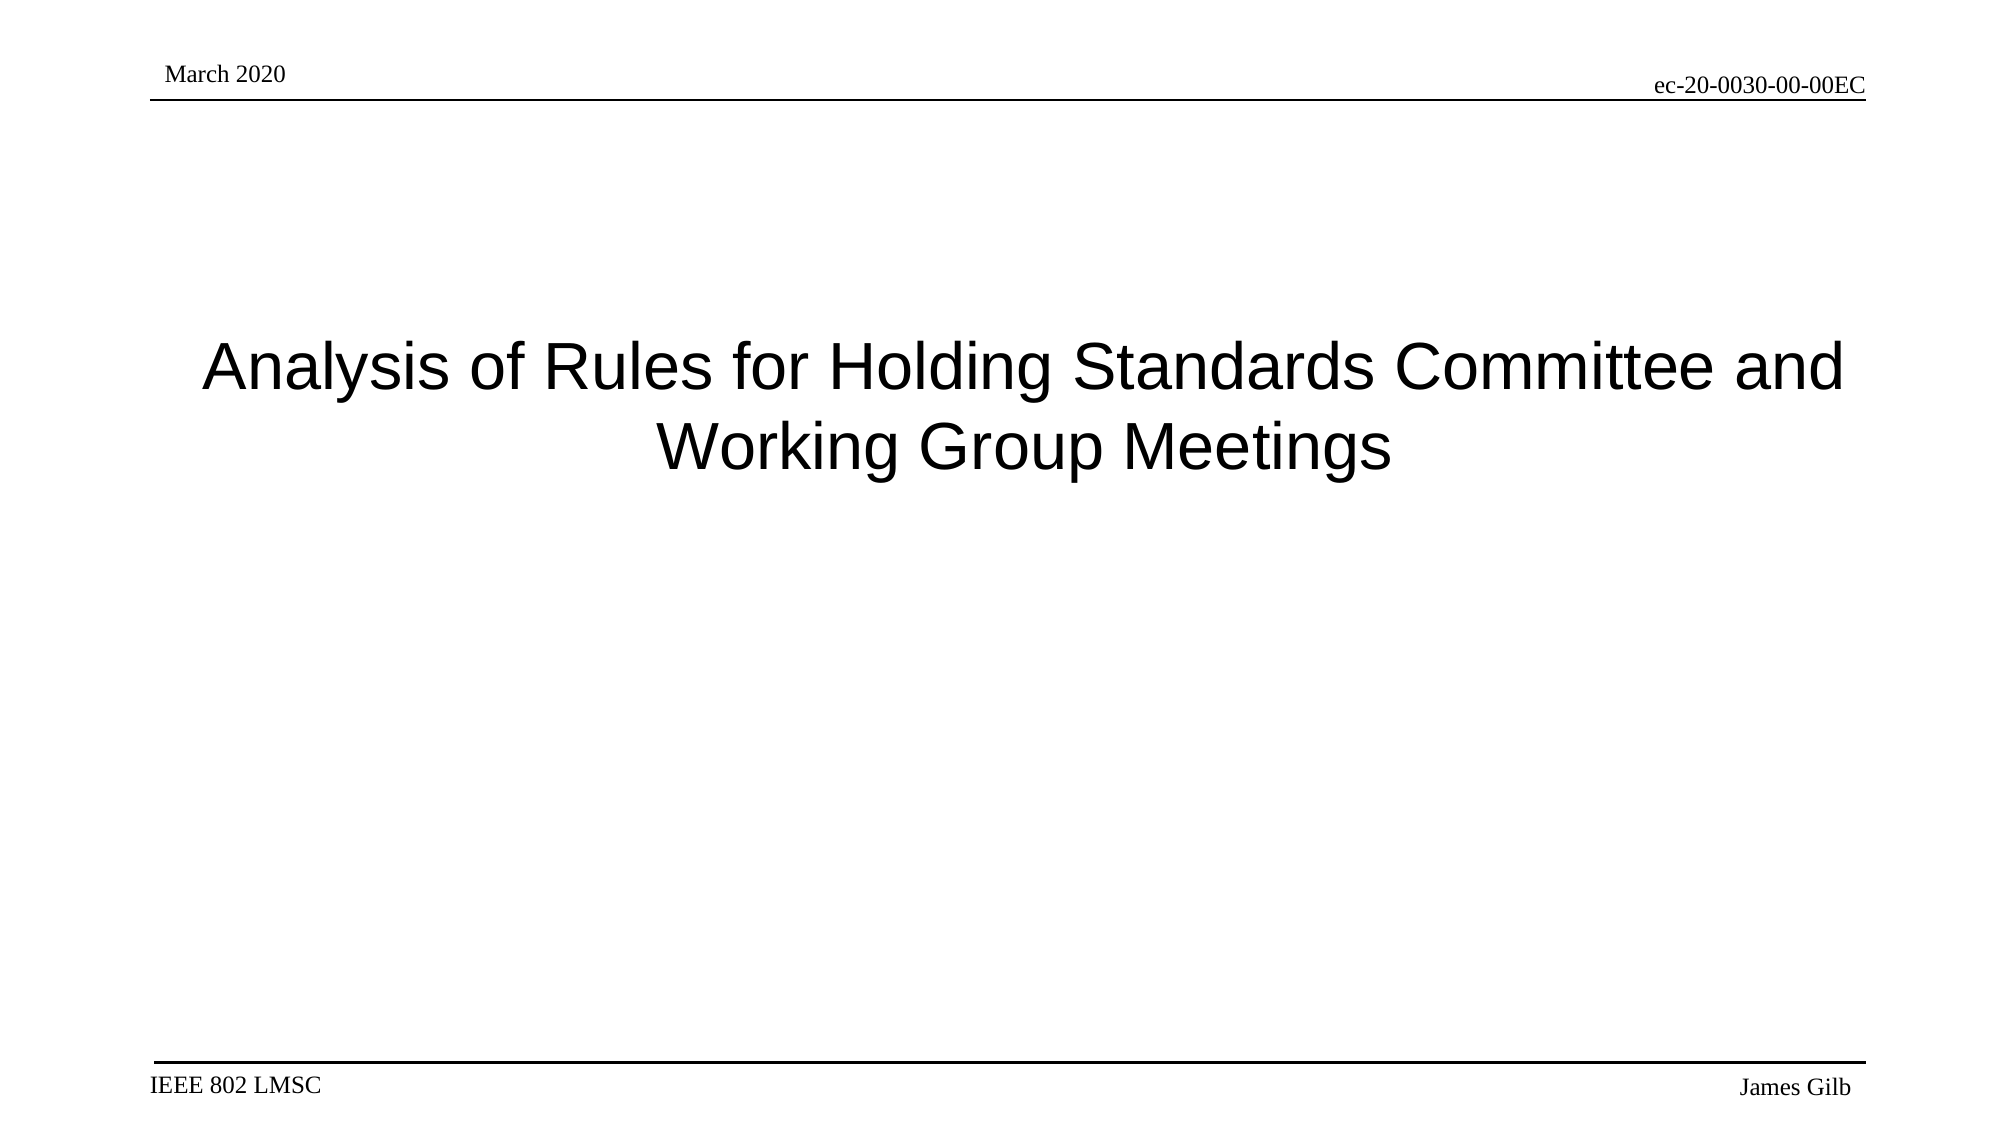

# Analysis of Rules for Holding Standards Committee and Working Group Meetings